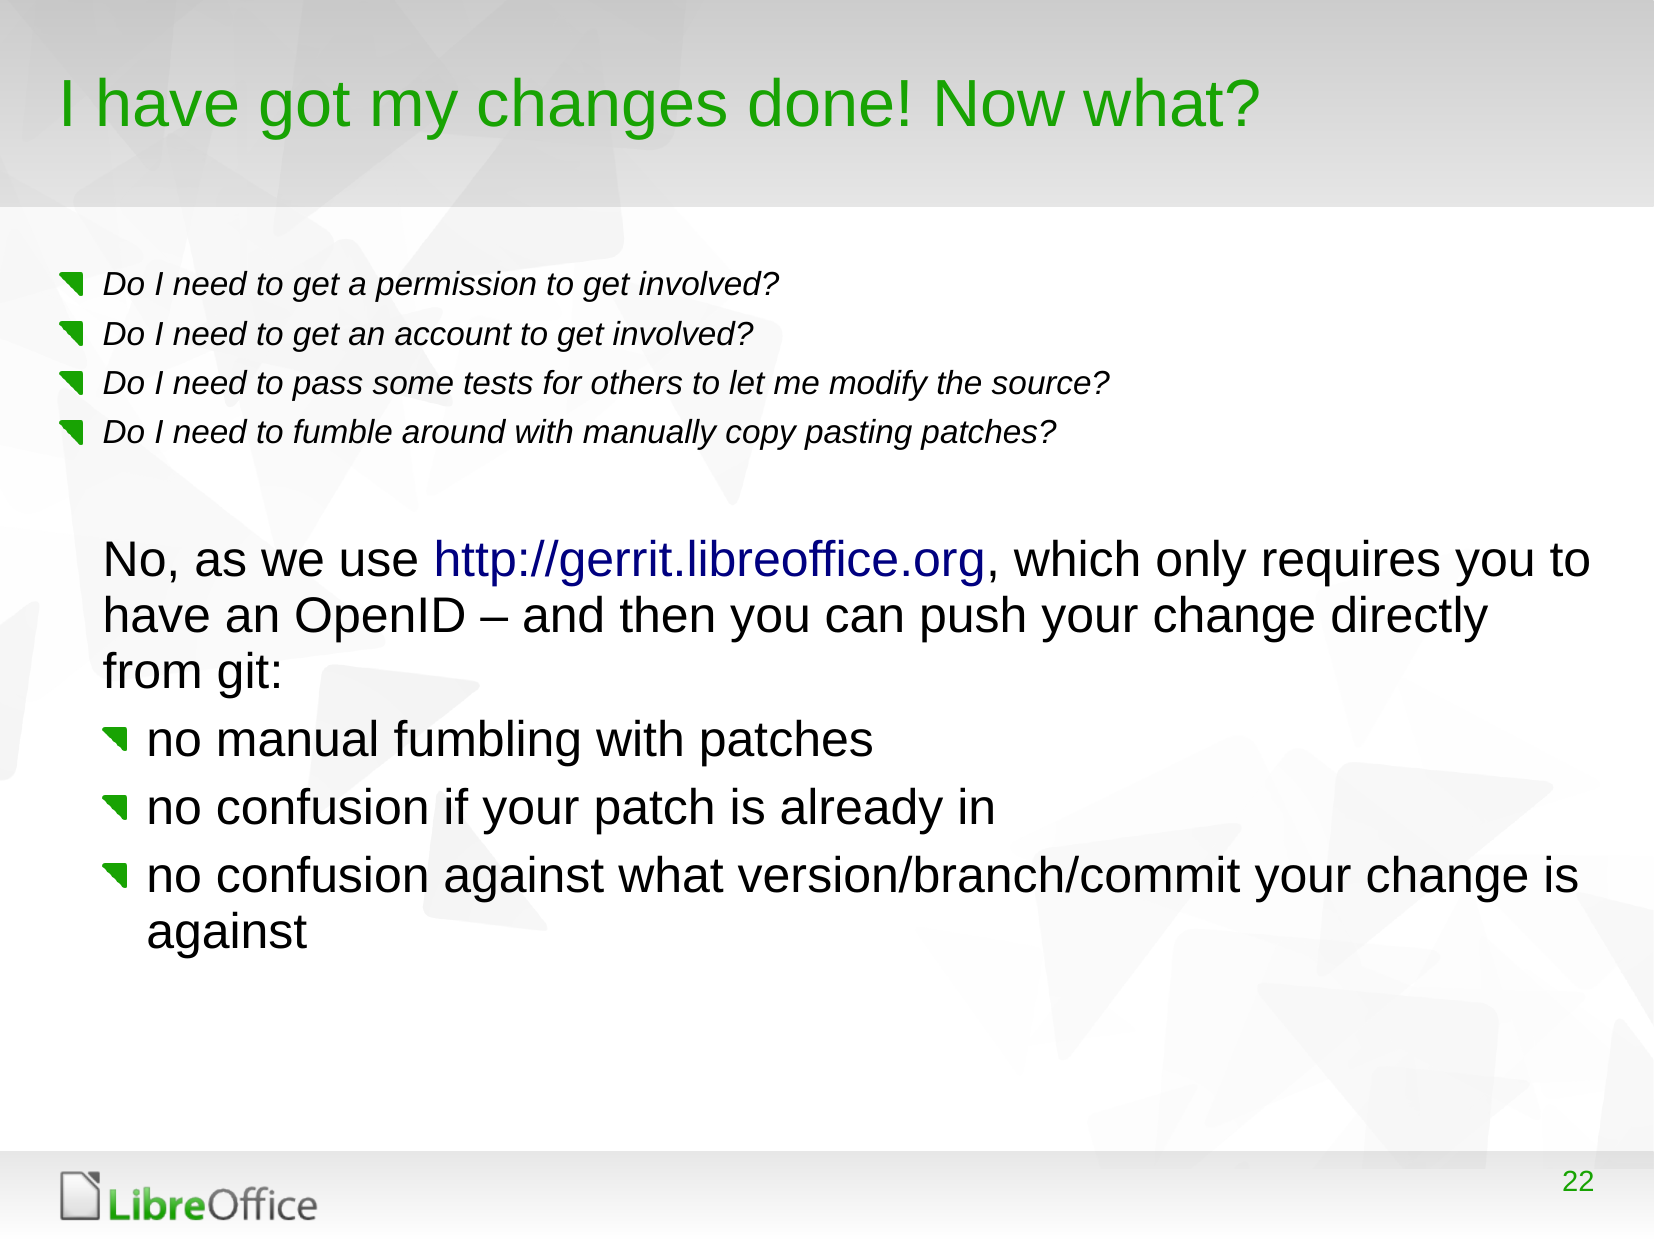

# I have got my changes done! Now what?
Do I need to get a permission to get involved?
Do I need to get an account to get involved?
Do I need to pass some tests for others to let me modify the source?
Do I need to fumble around with manually copy pasting patches?
No, as we use http://gerrit.libreoffice.org, which only requires you to have an OpenID – and then you can push your change directly from git:
no manual fumbling with patches
no confusion if your patch is already in
no confusion against what version/branch/commit your change is against
22